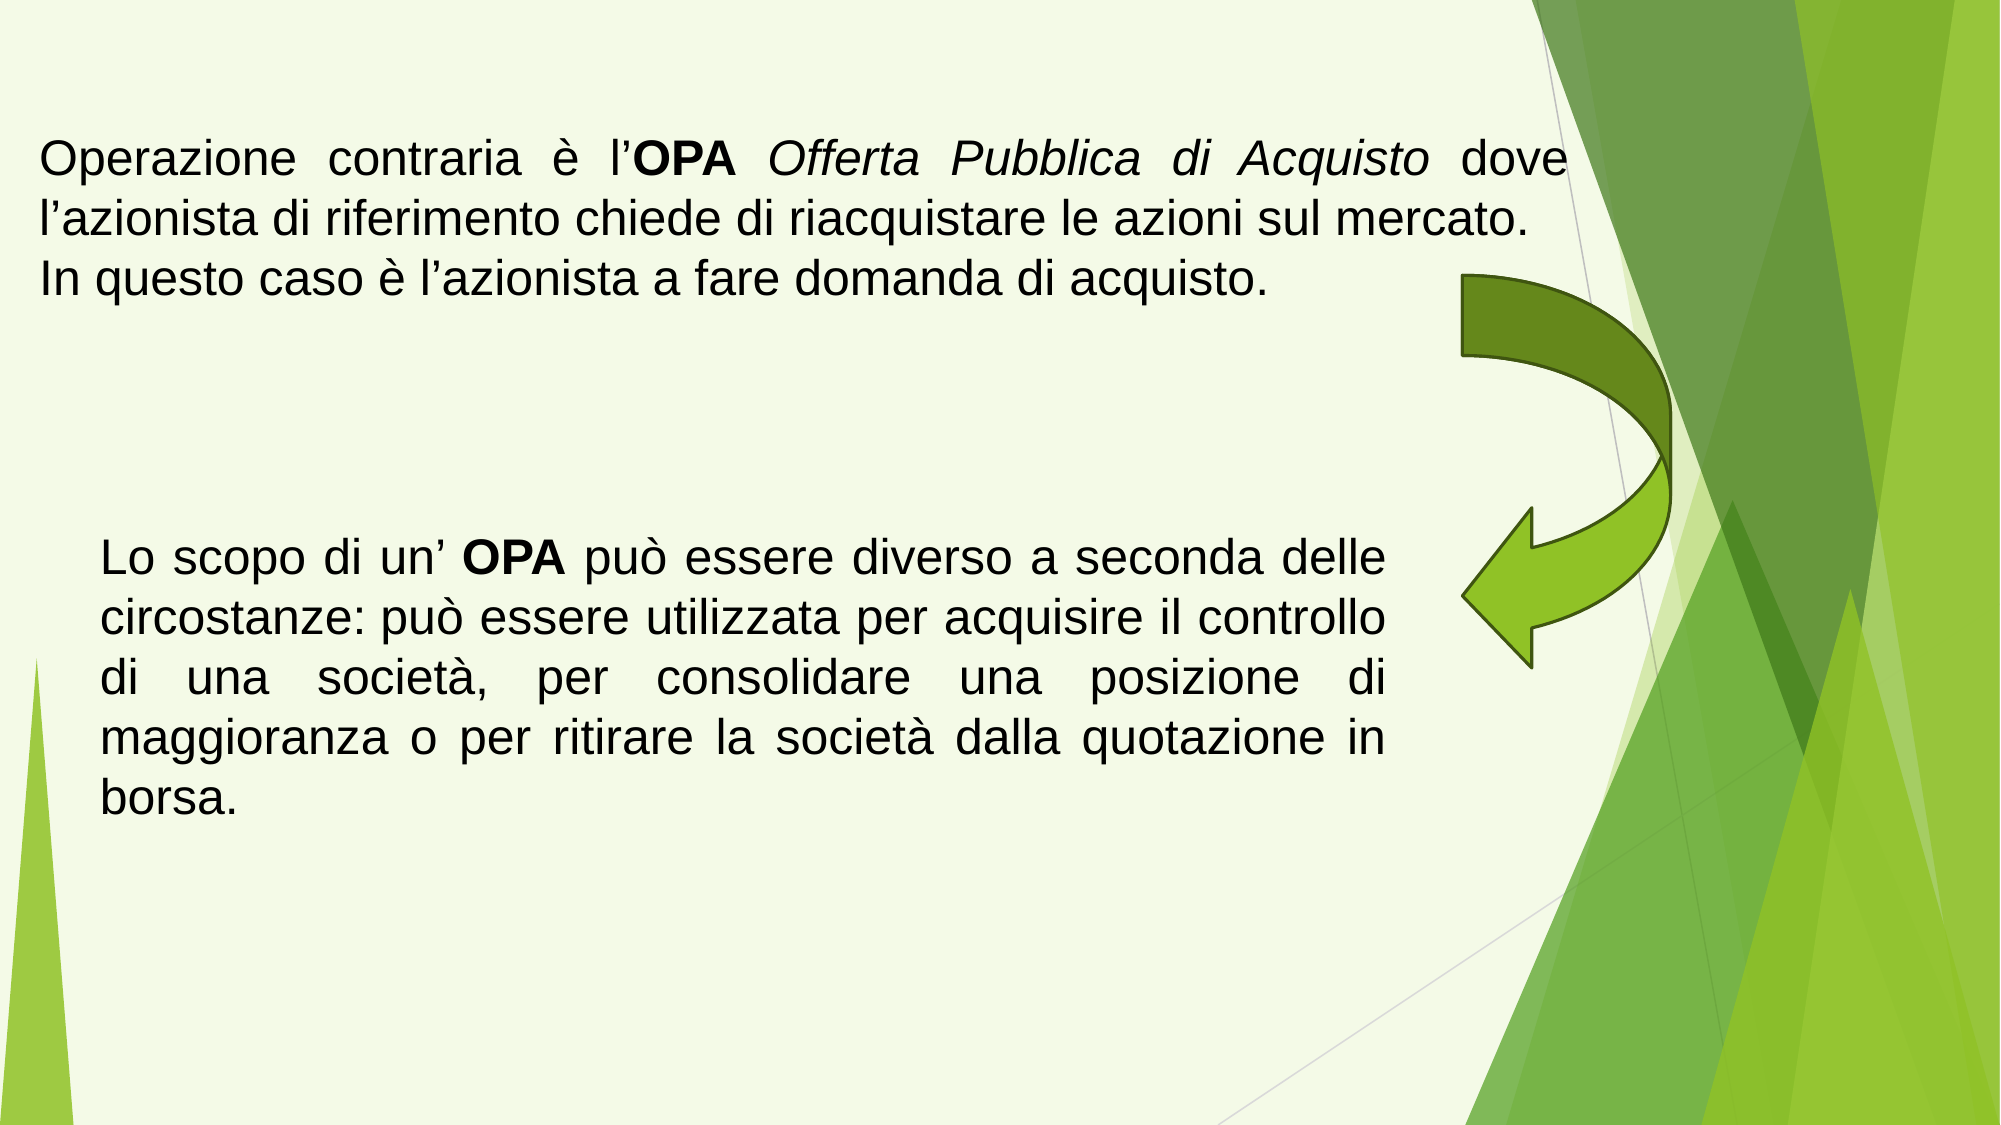

Operazione contraria è l’OPA Offerta Pubblica di Acquisto dove l’azionista di riferimento chiede di riacquistare le azioni sul mercato.
In questo caso è l’azionista a fare domanda di acquisto.
Lo scopo di un’ OPA può essere diverso a seconda delle circostanze: può essere utilizzata per acquisire il controllo di una società, per consolidare una posizione di maggioranza o per ritirare la società dalla quotazione in borsa.